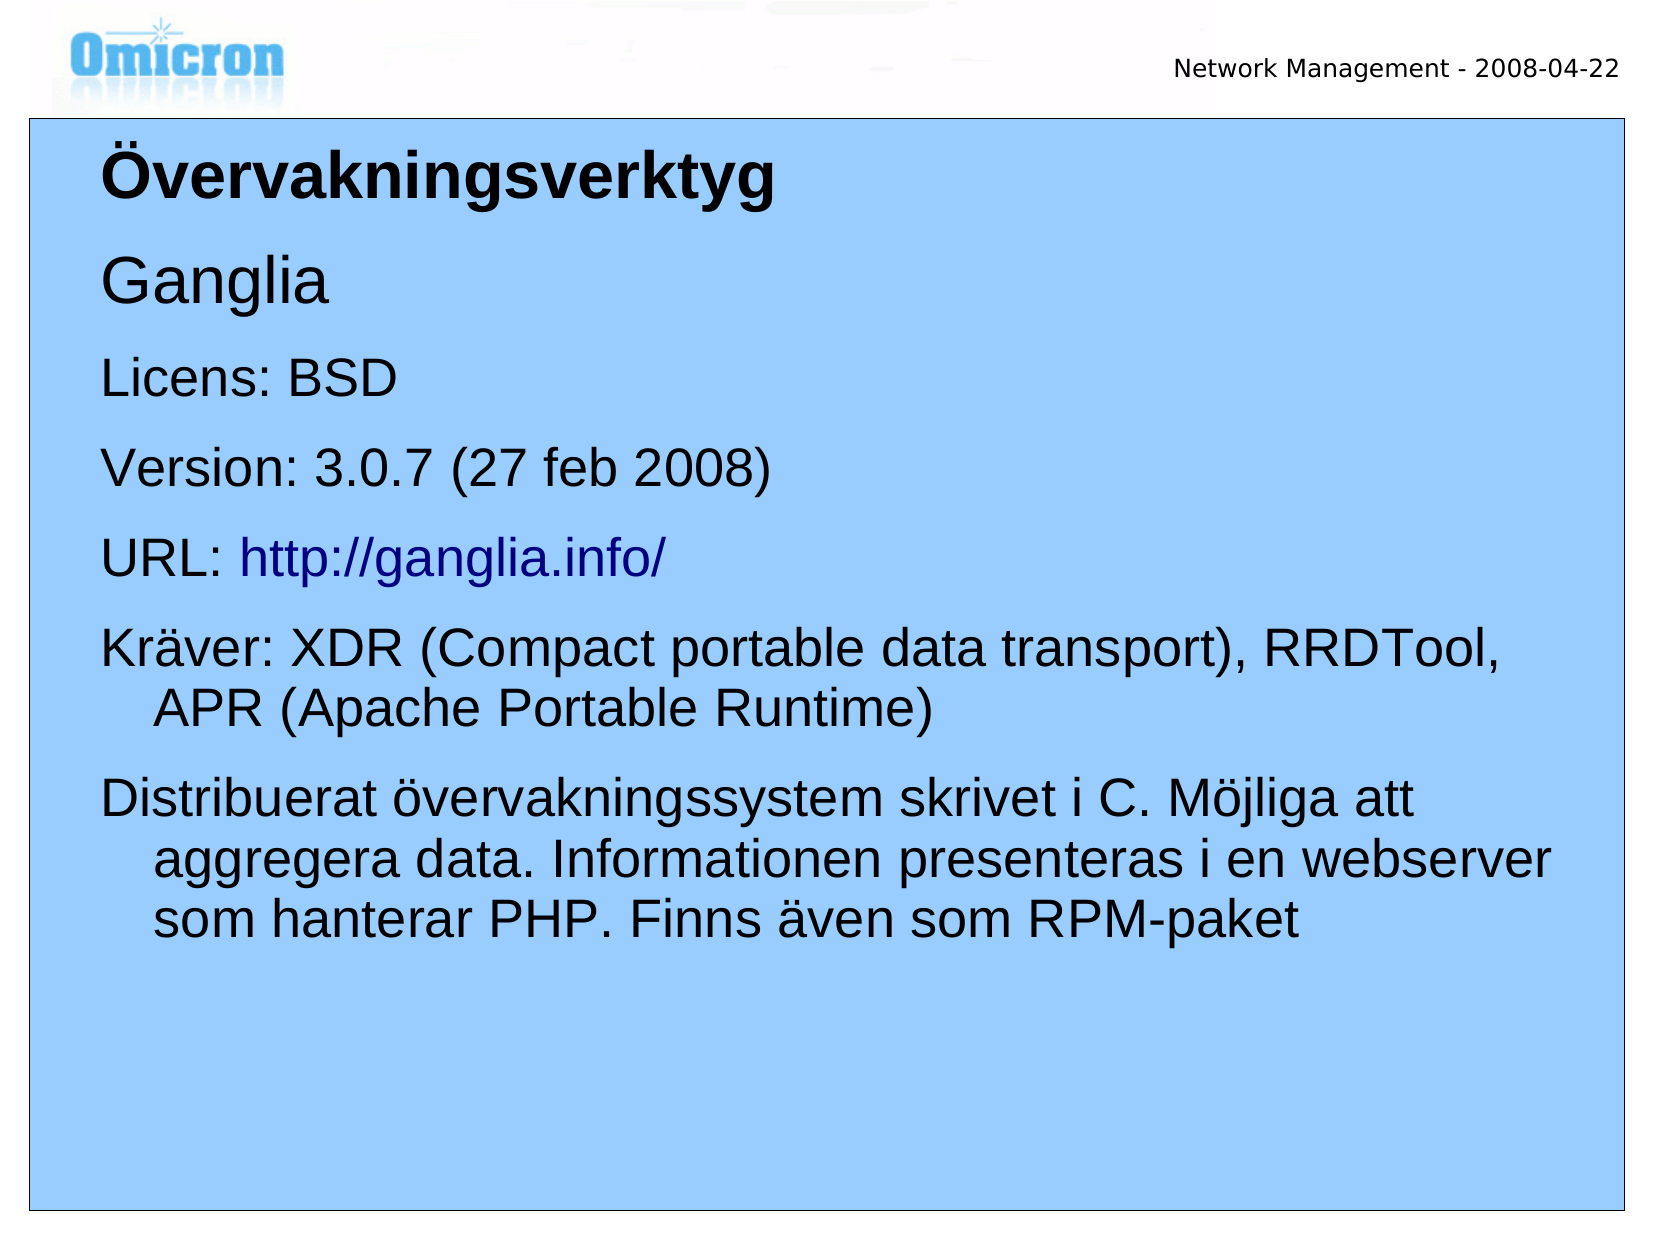

Network Management - 2008-04-22
Övervakningsverktyg
Ganglia
Licens: BSD
Version: 3.0.7 (27 feb 2008)
URL: http://ganglia.info/
Kräver: XDR (Compact portable data transport), RRDTool, APR (Apache Portable Runtime)
Distribuerat övervakningssystem skrivet i C. Möjliga att aggregera data. Informationen presenteras i en webserver som hanterar PHP. Finns även som RPM-paket
#